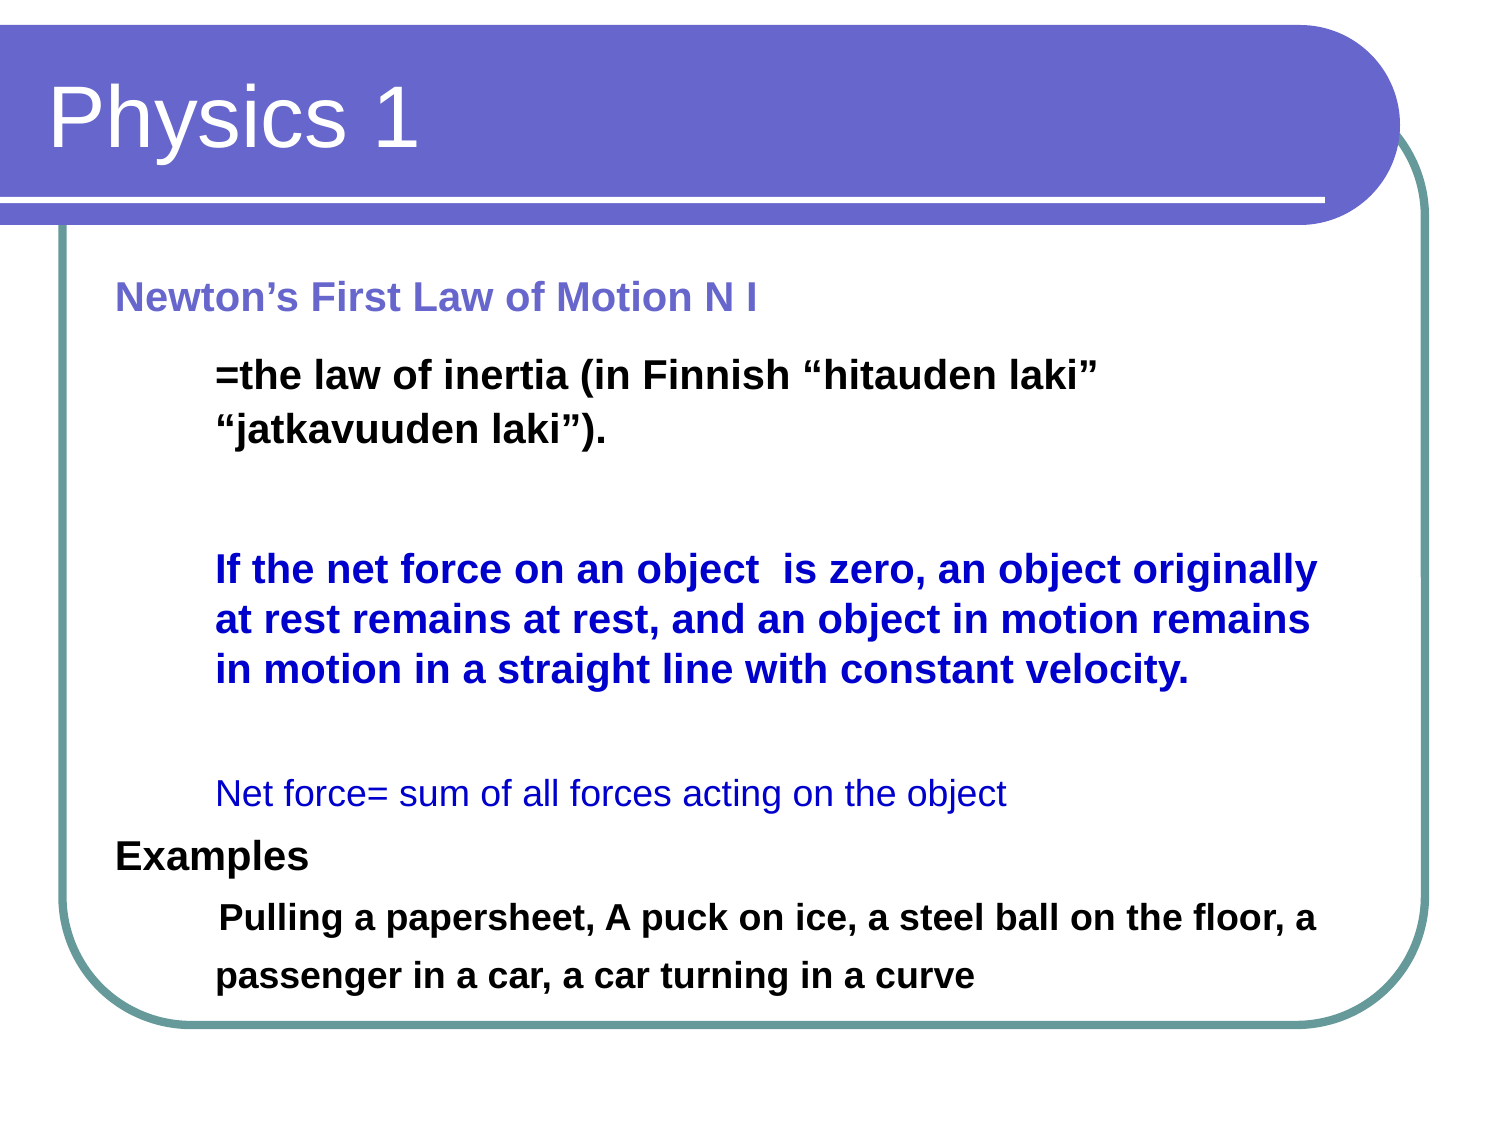

# Physics 1
Newton’s First Law of Motion N I
	=the law of inertia (in Finnish “hitauden laki” “jatkavuuden laki”).
If the net force on an object is zero, an object originally at rest remains at rest, and an object in motion remains in motion in a straight line with constant velocity.
Net force= sum of all forces acting on the object
Examples
 Pulling a papersheet, A puck on ice, a steel ball on the floor, a passenger in a car, a car turning in a curve